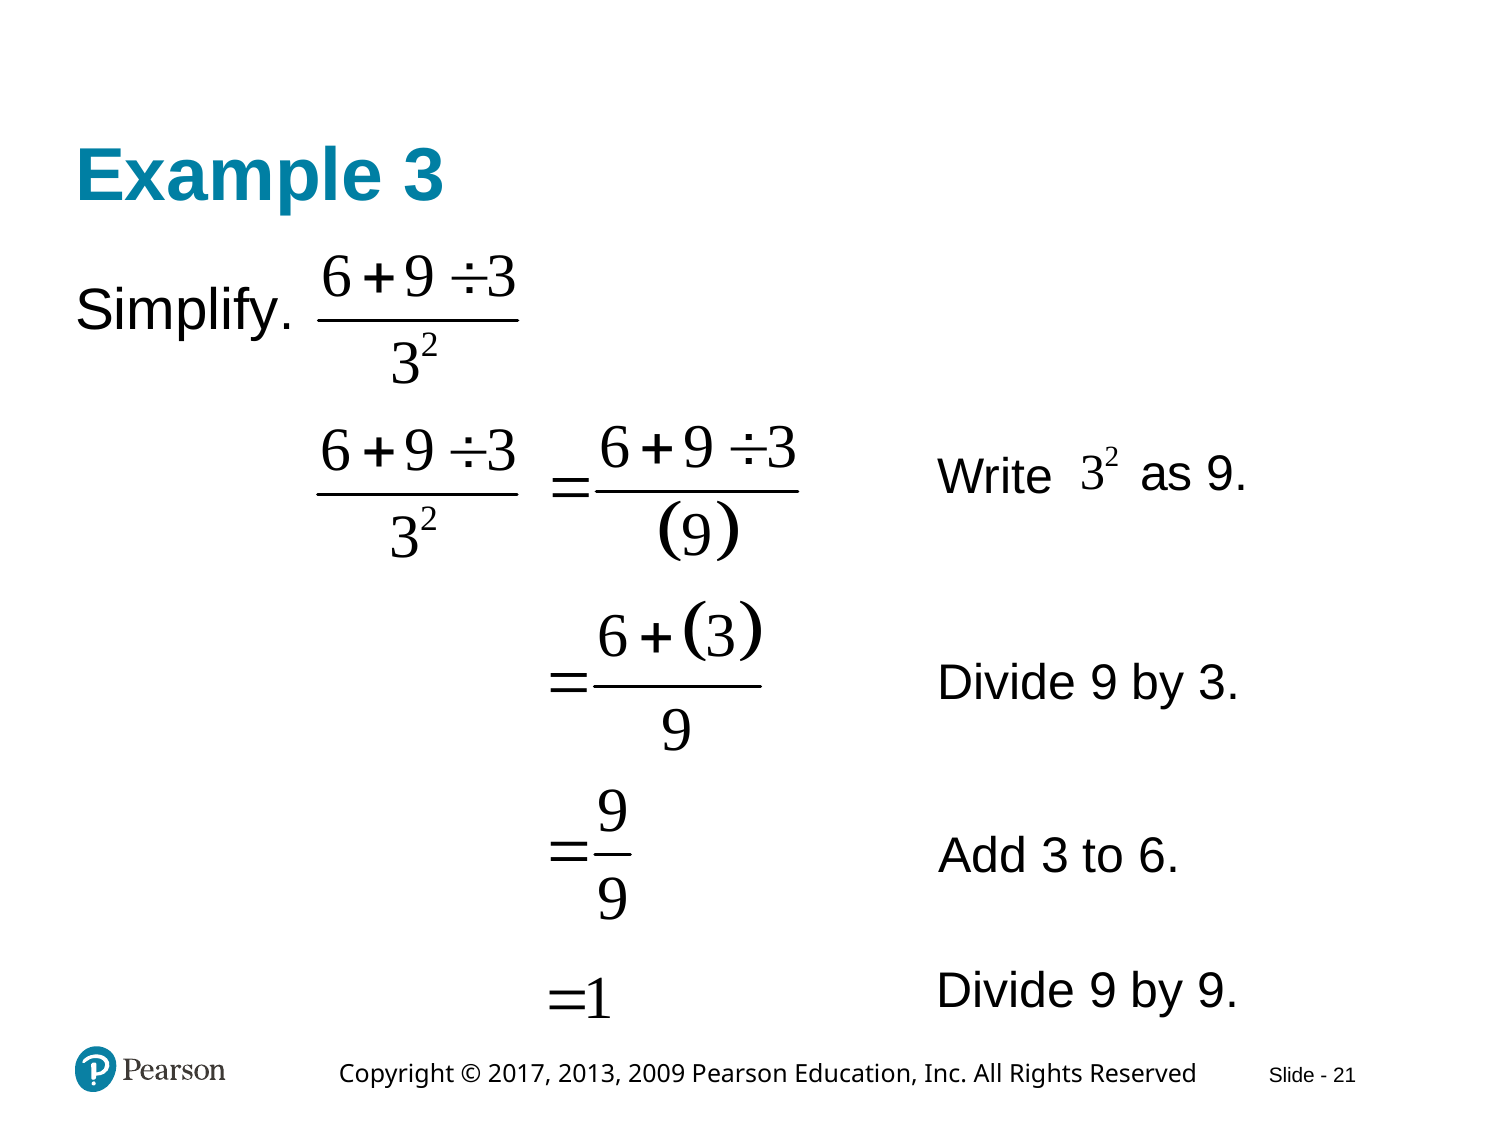

# Example 3
Simplify.
as 9.
Write
Divide 9 by 3.
Add 3 to 6.
Divide 9 by 9.